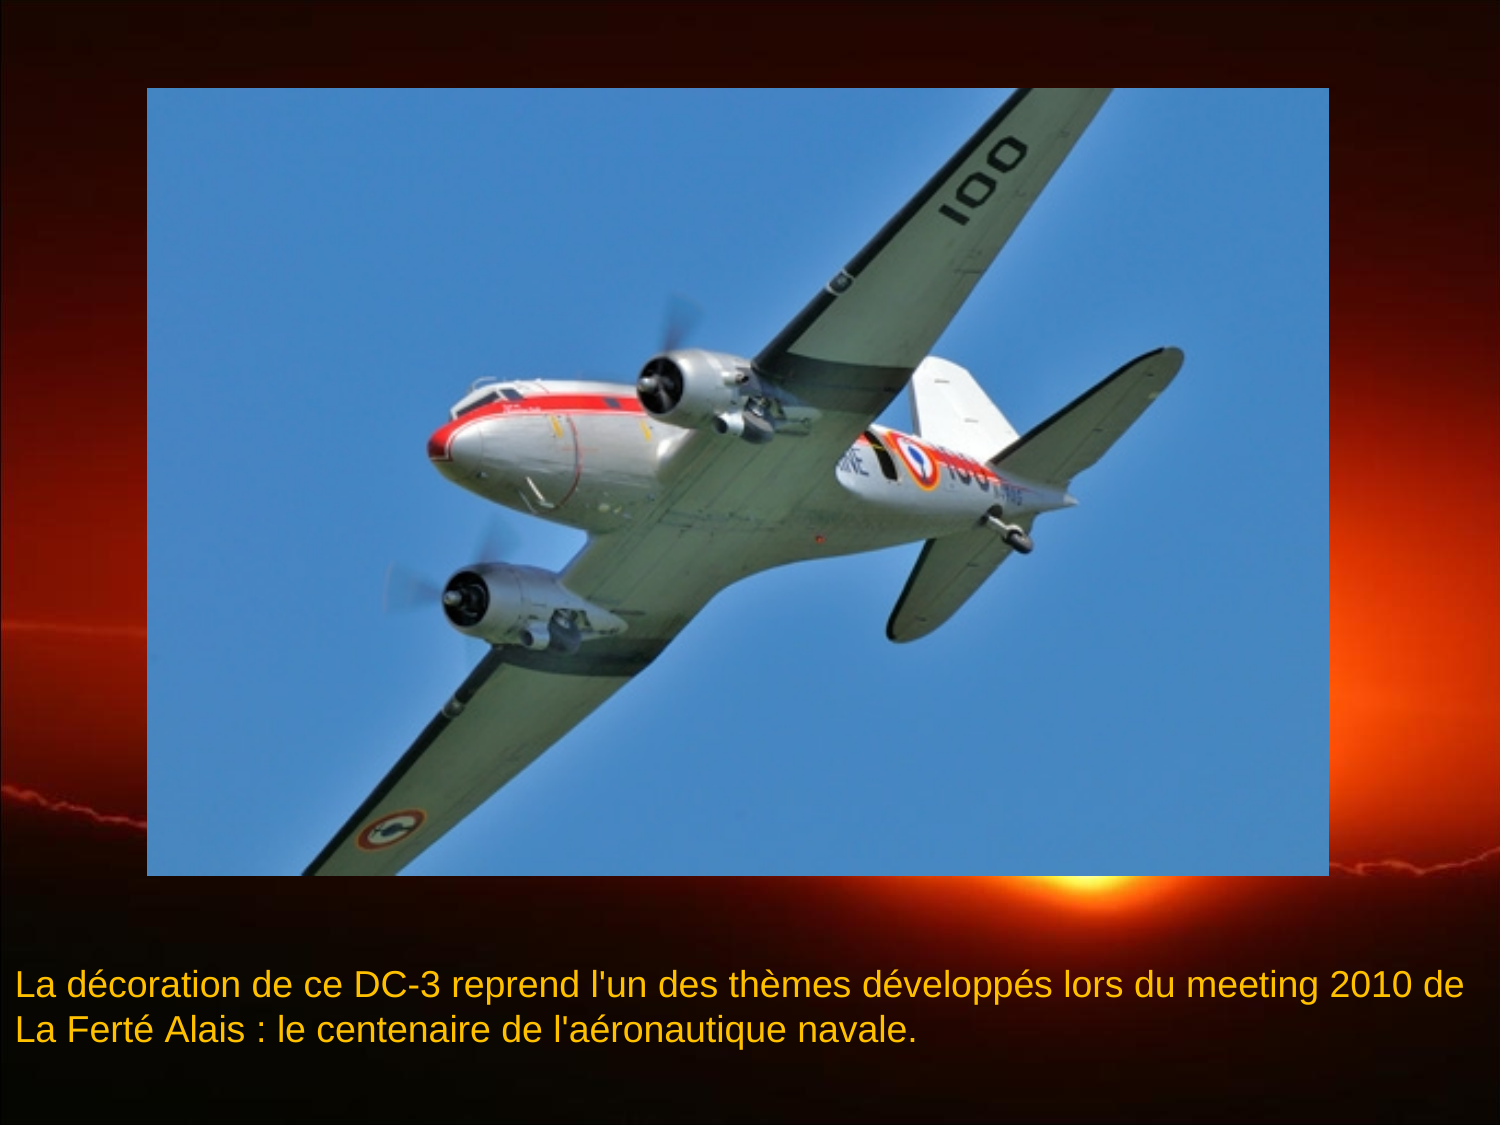

La décoration de ce DC-3 reprend l'un des thèmes développés lors du meeting 2010 de La Ferté Alais : le centenaire de l'aéronautique navale.